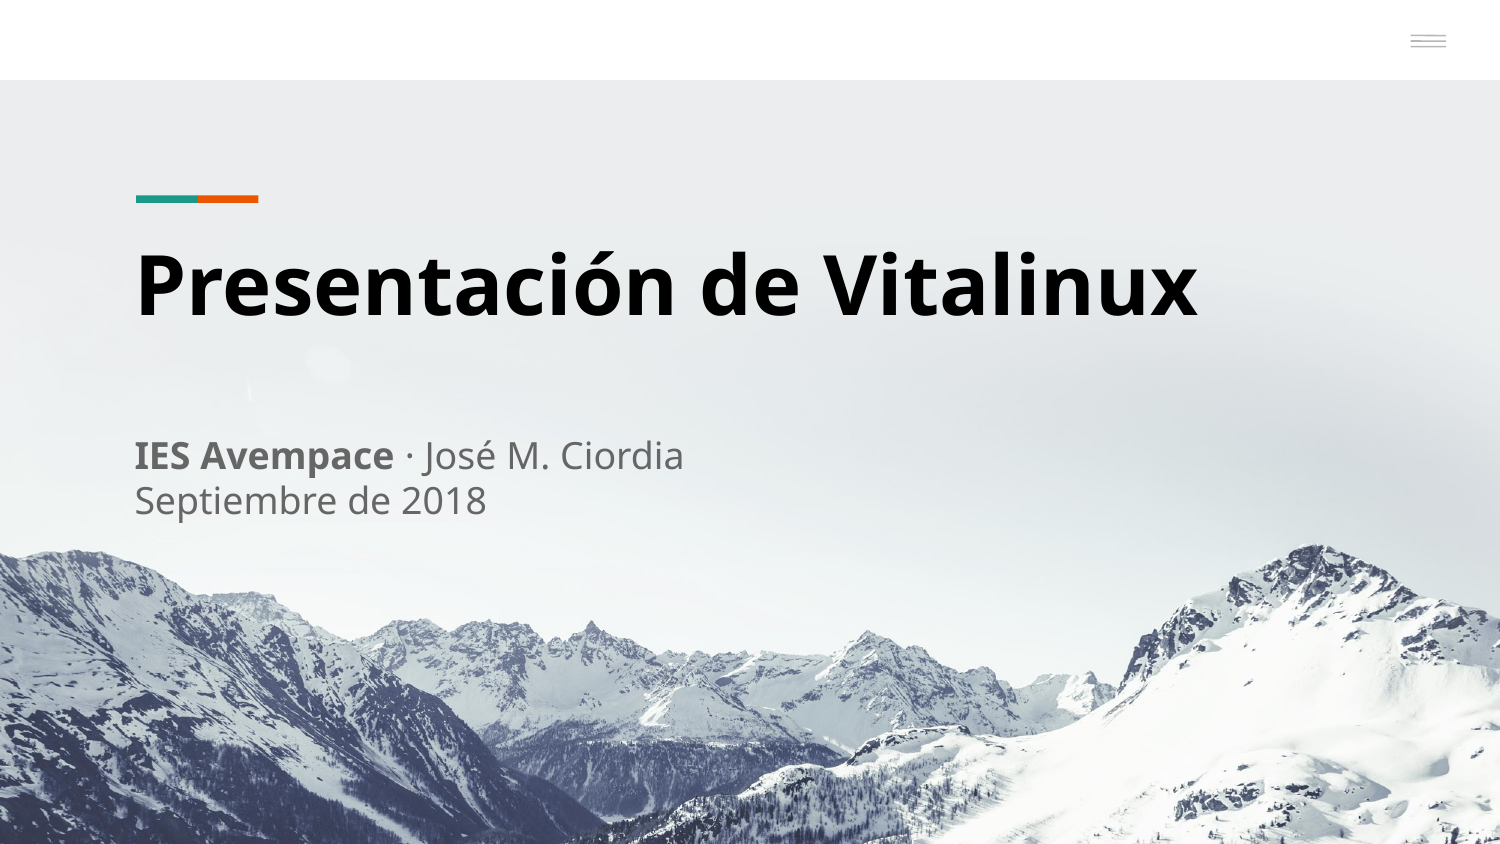

# Presentación de Vitalinux IES Avempace · José M. Ciordia Septiembre de 2018